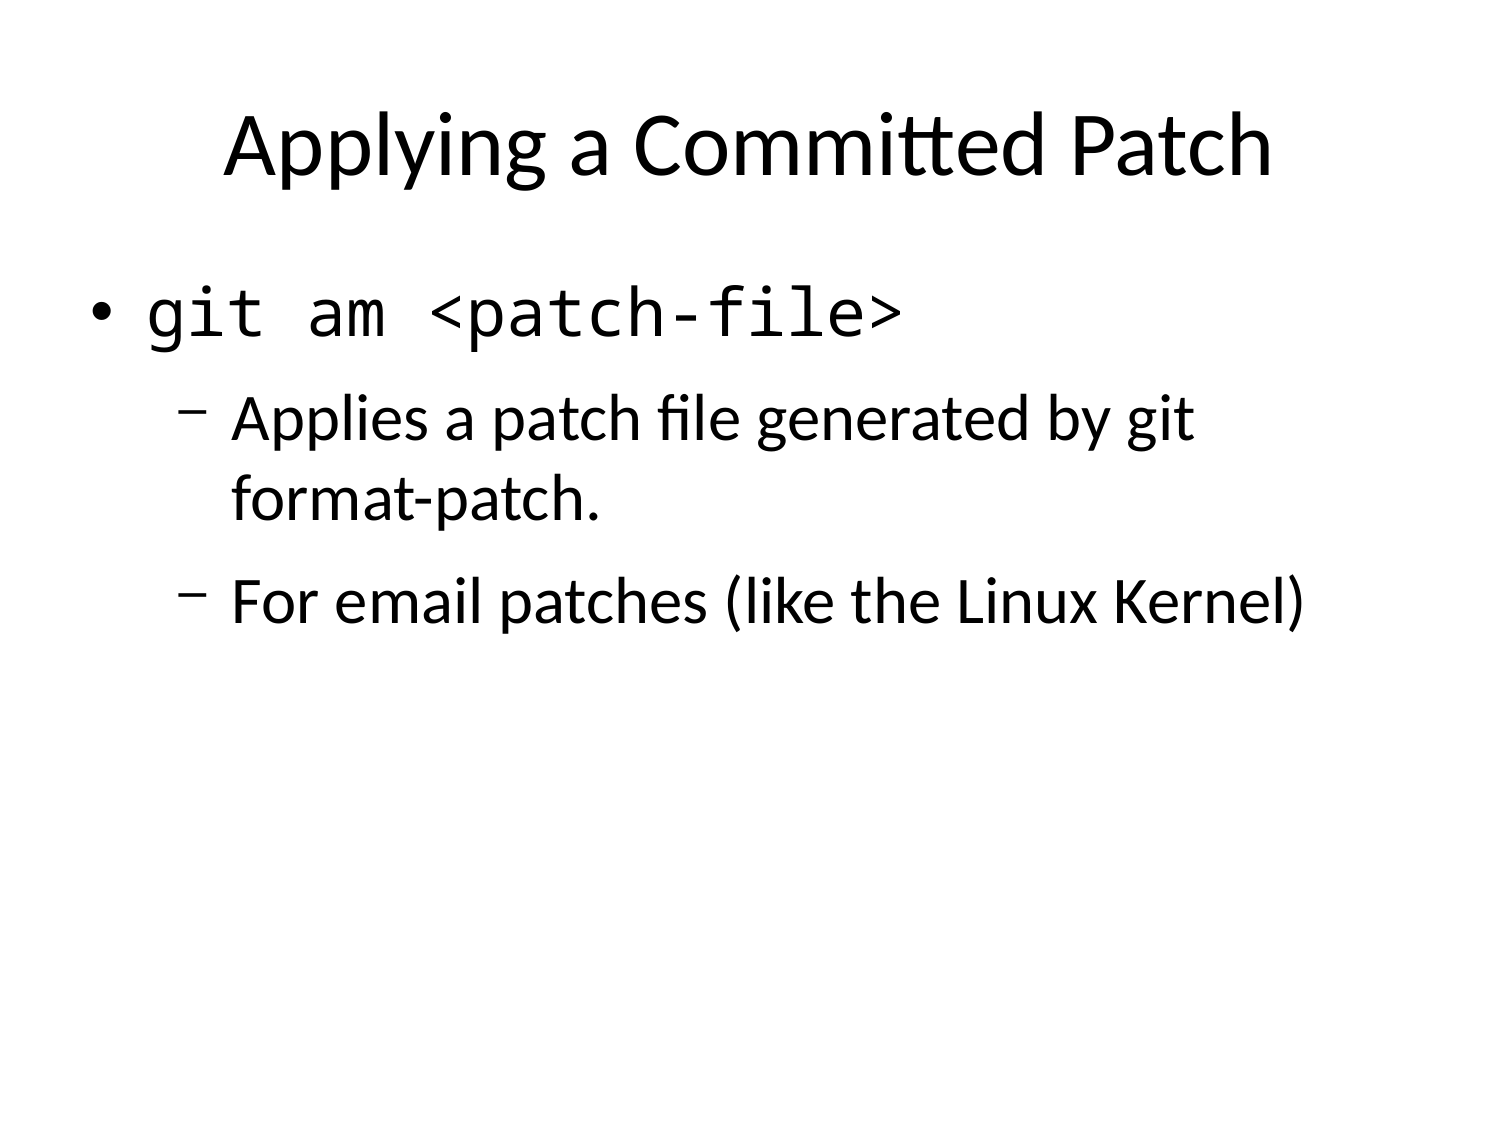

# Applying a Committed Patch
git am <patch-file>
Applies a patch file generated by git format-patch.
For email patches (like the Linux Kernel)